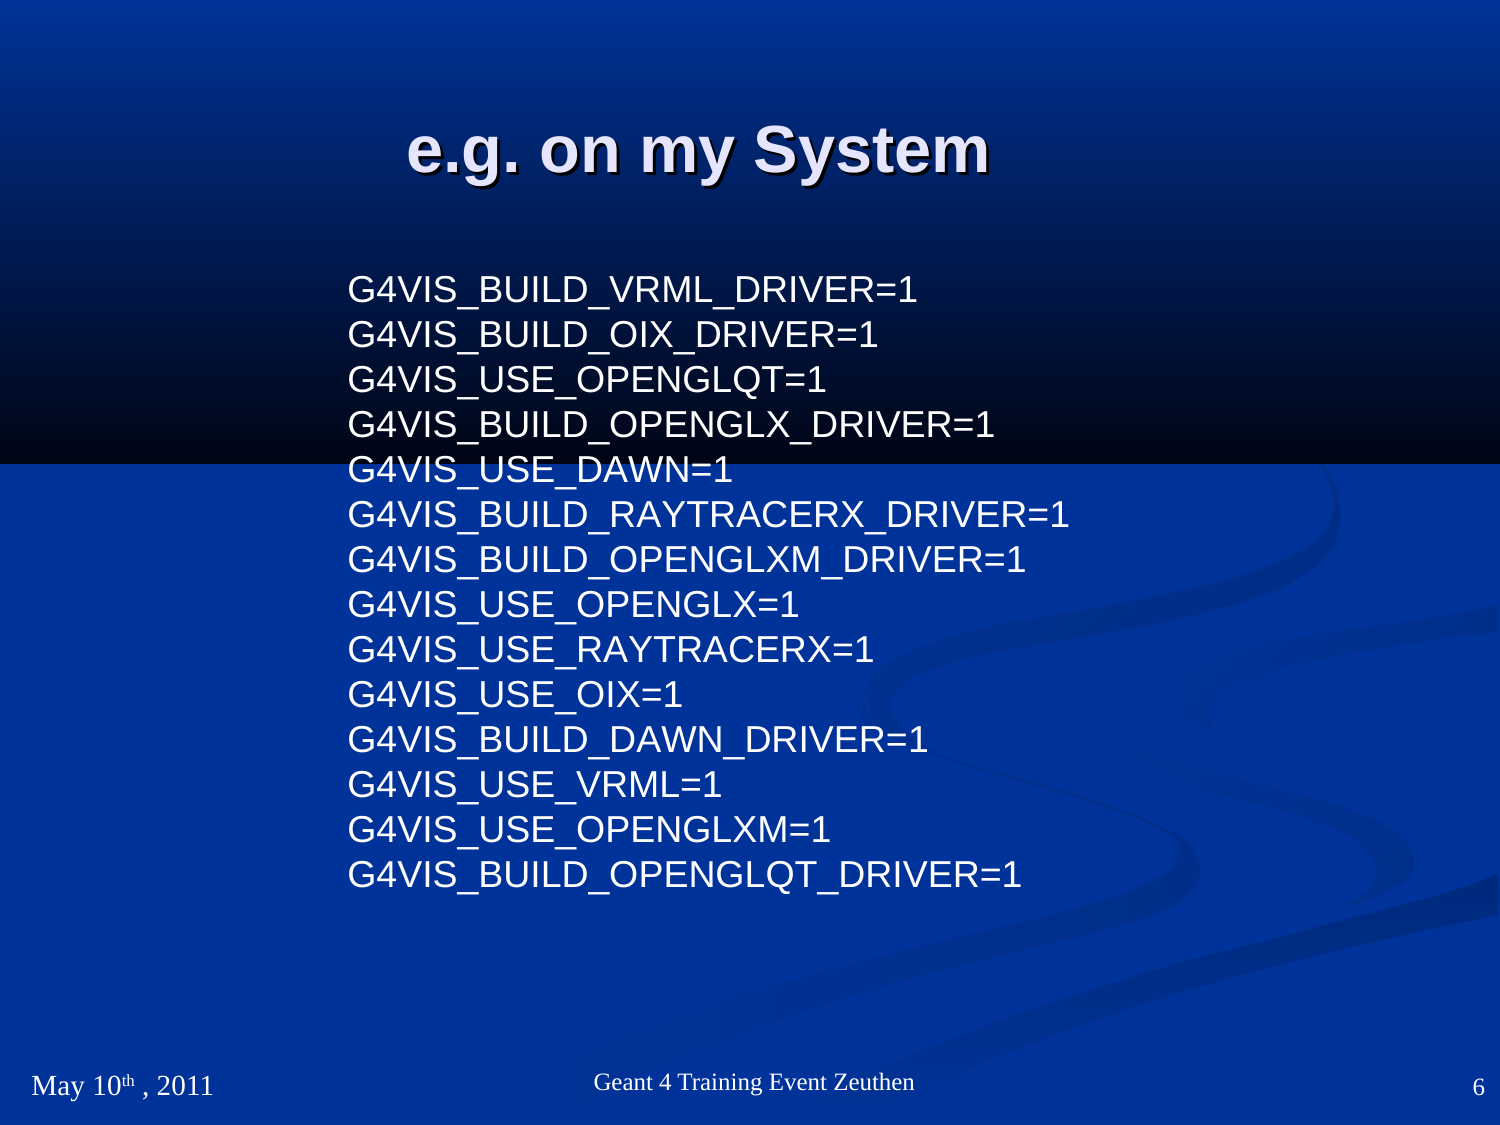

# e.g. on my System
G4VIS_BUILD_VRML_DRIVER=1
G4VIS_BUILD_OIX_DRIVER=1
G4VIS_USE_OPENGLQT=1
G4VIS_BUILD_OPENGLX_DRIVER=1
G4VIS_USE_DAWN=1
G4VIS_BUILD_RAYTRACERX_DRIVER=1
G4VIS_BUILD_OPENGLXM_DRIVER=1
G4VIS_USE_OPENGLX=1
G4VIS_USE_RAYTRACERX=1
G4VIS_USE_OIX=1
G4VIS_BUILD_DAWN_DRIVER=1
G4VIS_USE_VRML=1
G4VIS_USE_OPENGLXM=1
G4VIS_BUILD_OPENGLQT_DRIVER=1
Introduction to Geant4 Visualization J. Perl
6
10 January 2011